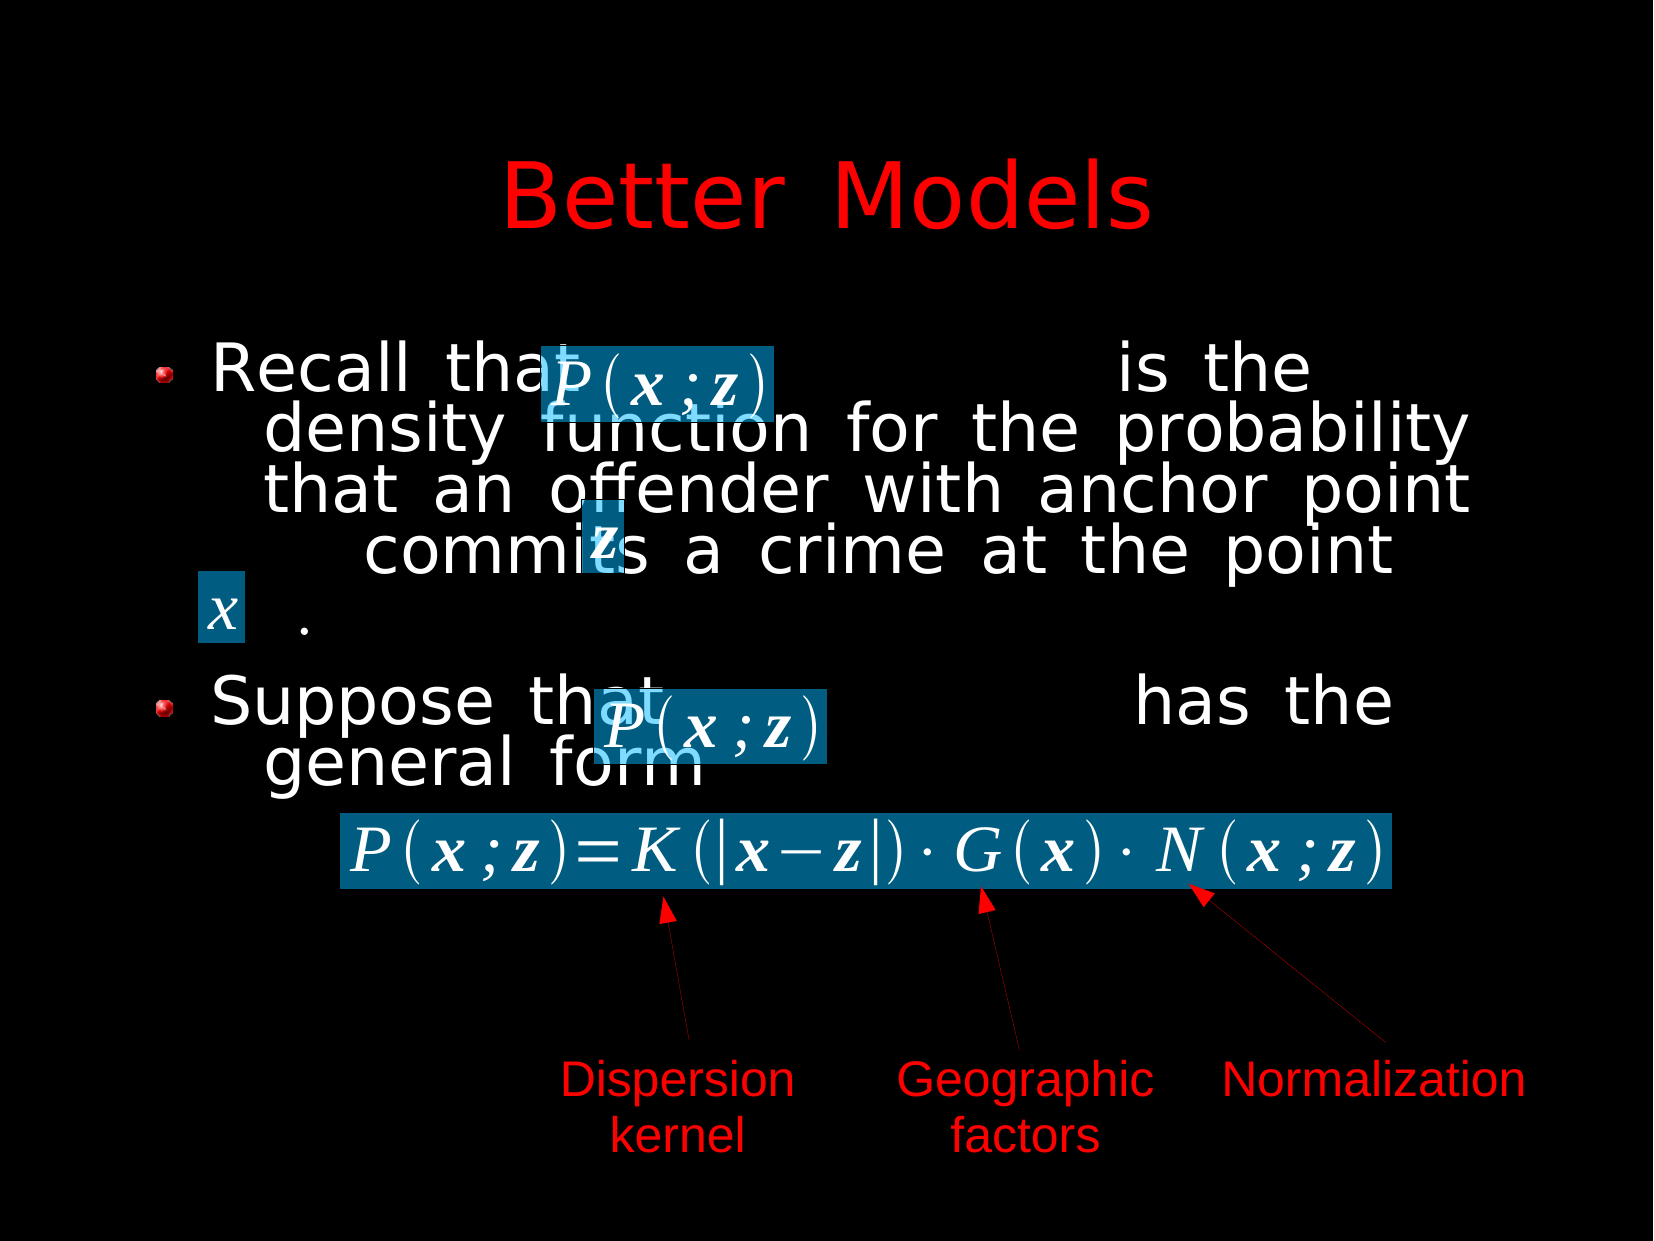

# Better Models
Recall that is the density function for the probability that an offender with anchor point commits a crime at the point .
Suppose that has the general form
Geographic
factors
Dispersion
kernel
Normalization